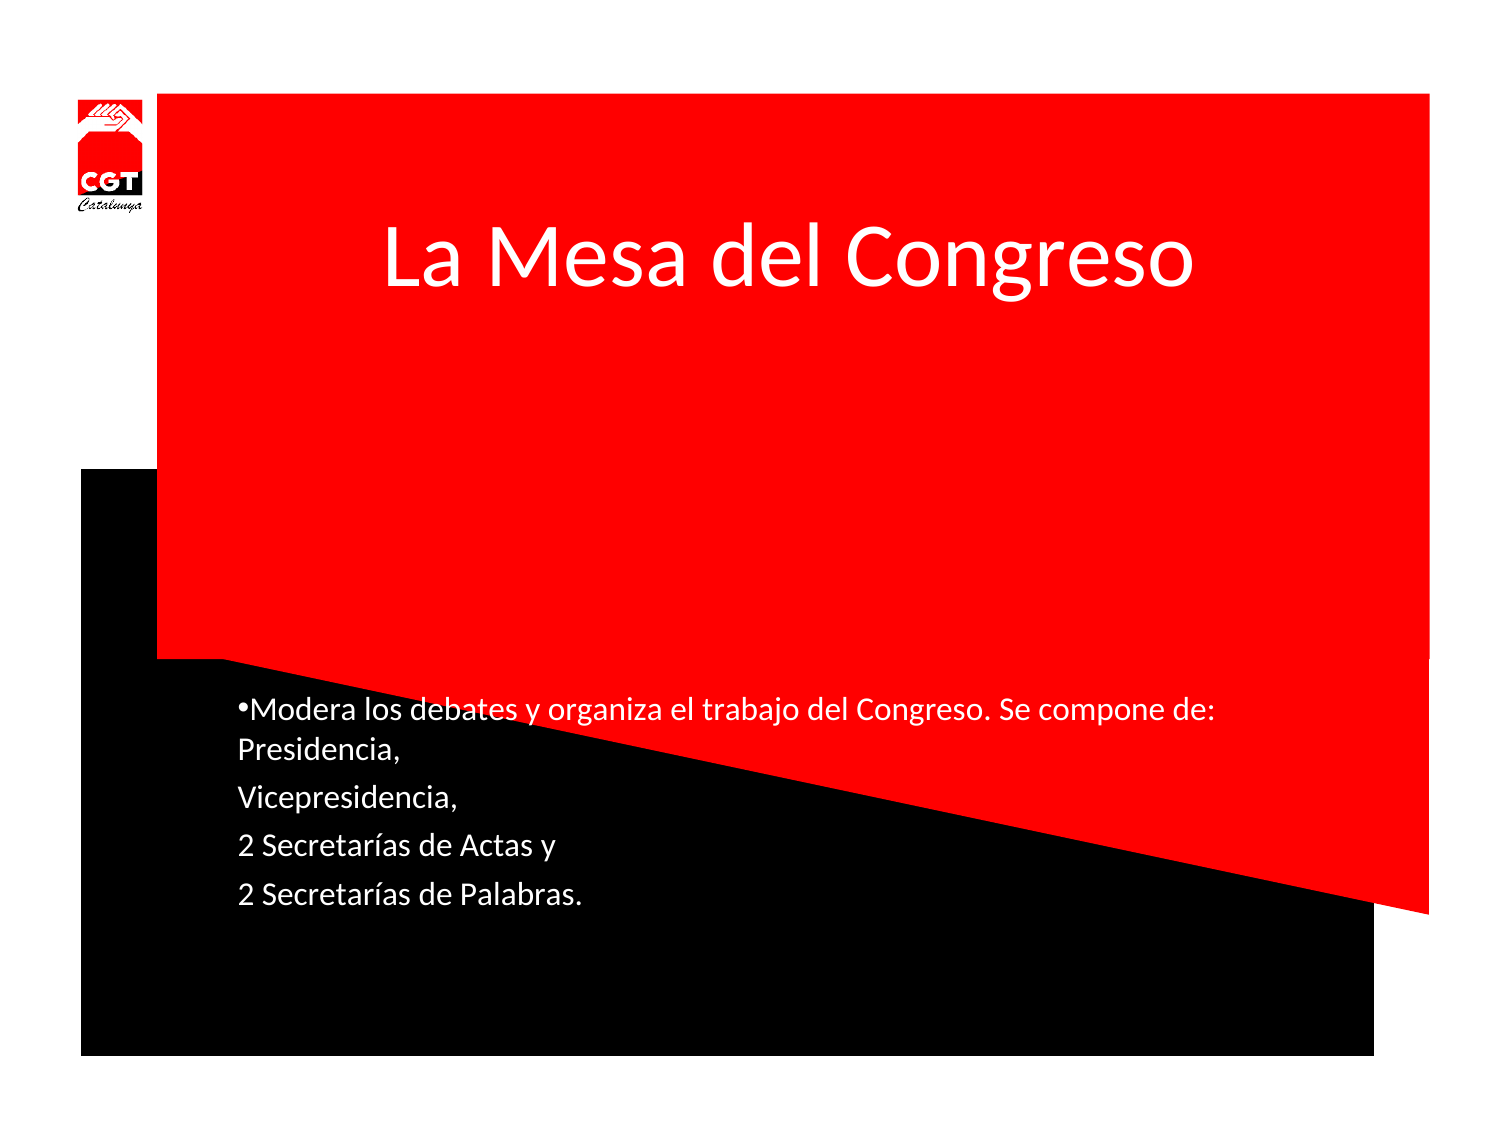

# La Mesa del Congreso
Modera los debates y organiza el trabajo del Congreso. Se compone de: Presidencia,
Vicepresidencia,
2 Secretarías de Actas y
2 Secretarías de Palabras.